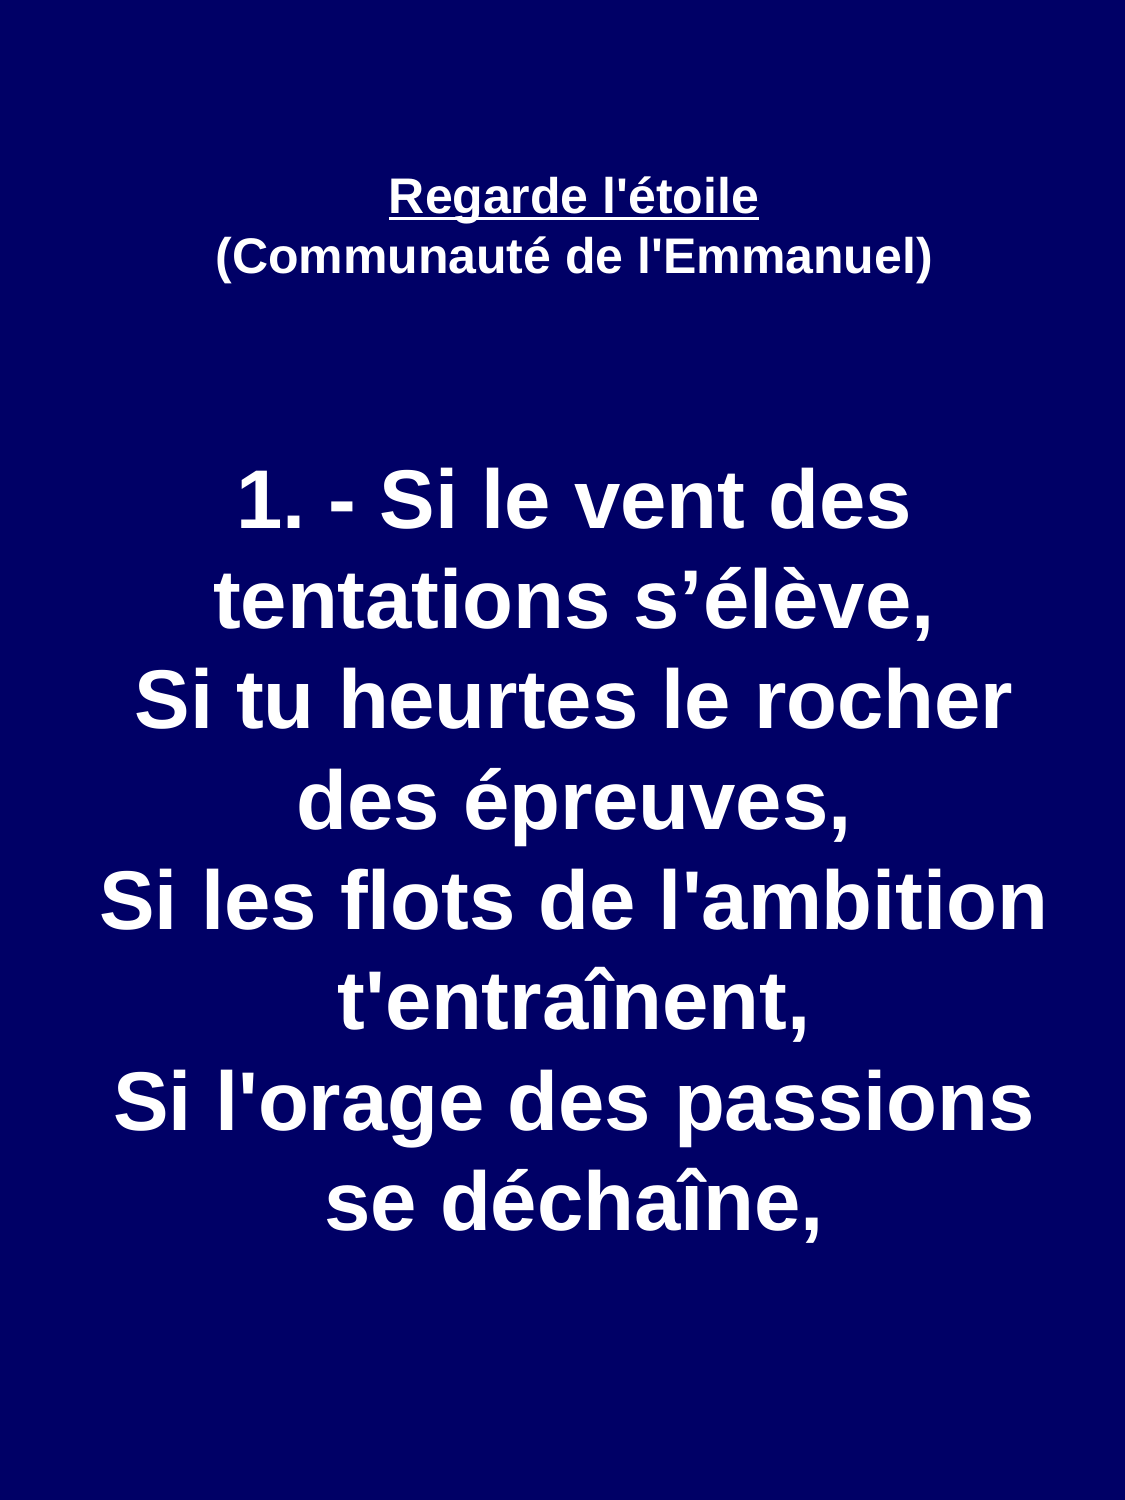

Regarde l'étoile
(Communauté de l'Emmanuel)
1. - Si le vent des tentations s’élève,
Si tu heurtes le rocher
des épreuves,
Si les flots de l'ambition t'entraînent,
Si l'orage des passions
se déchaîne,